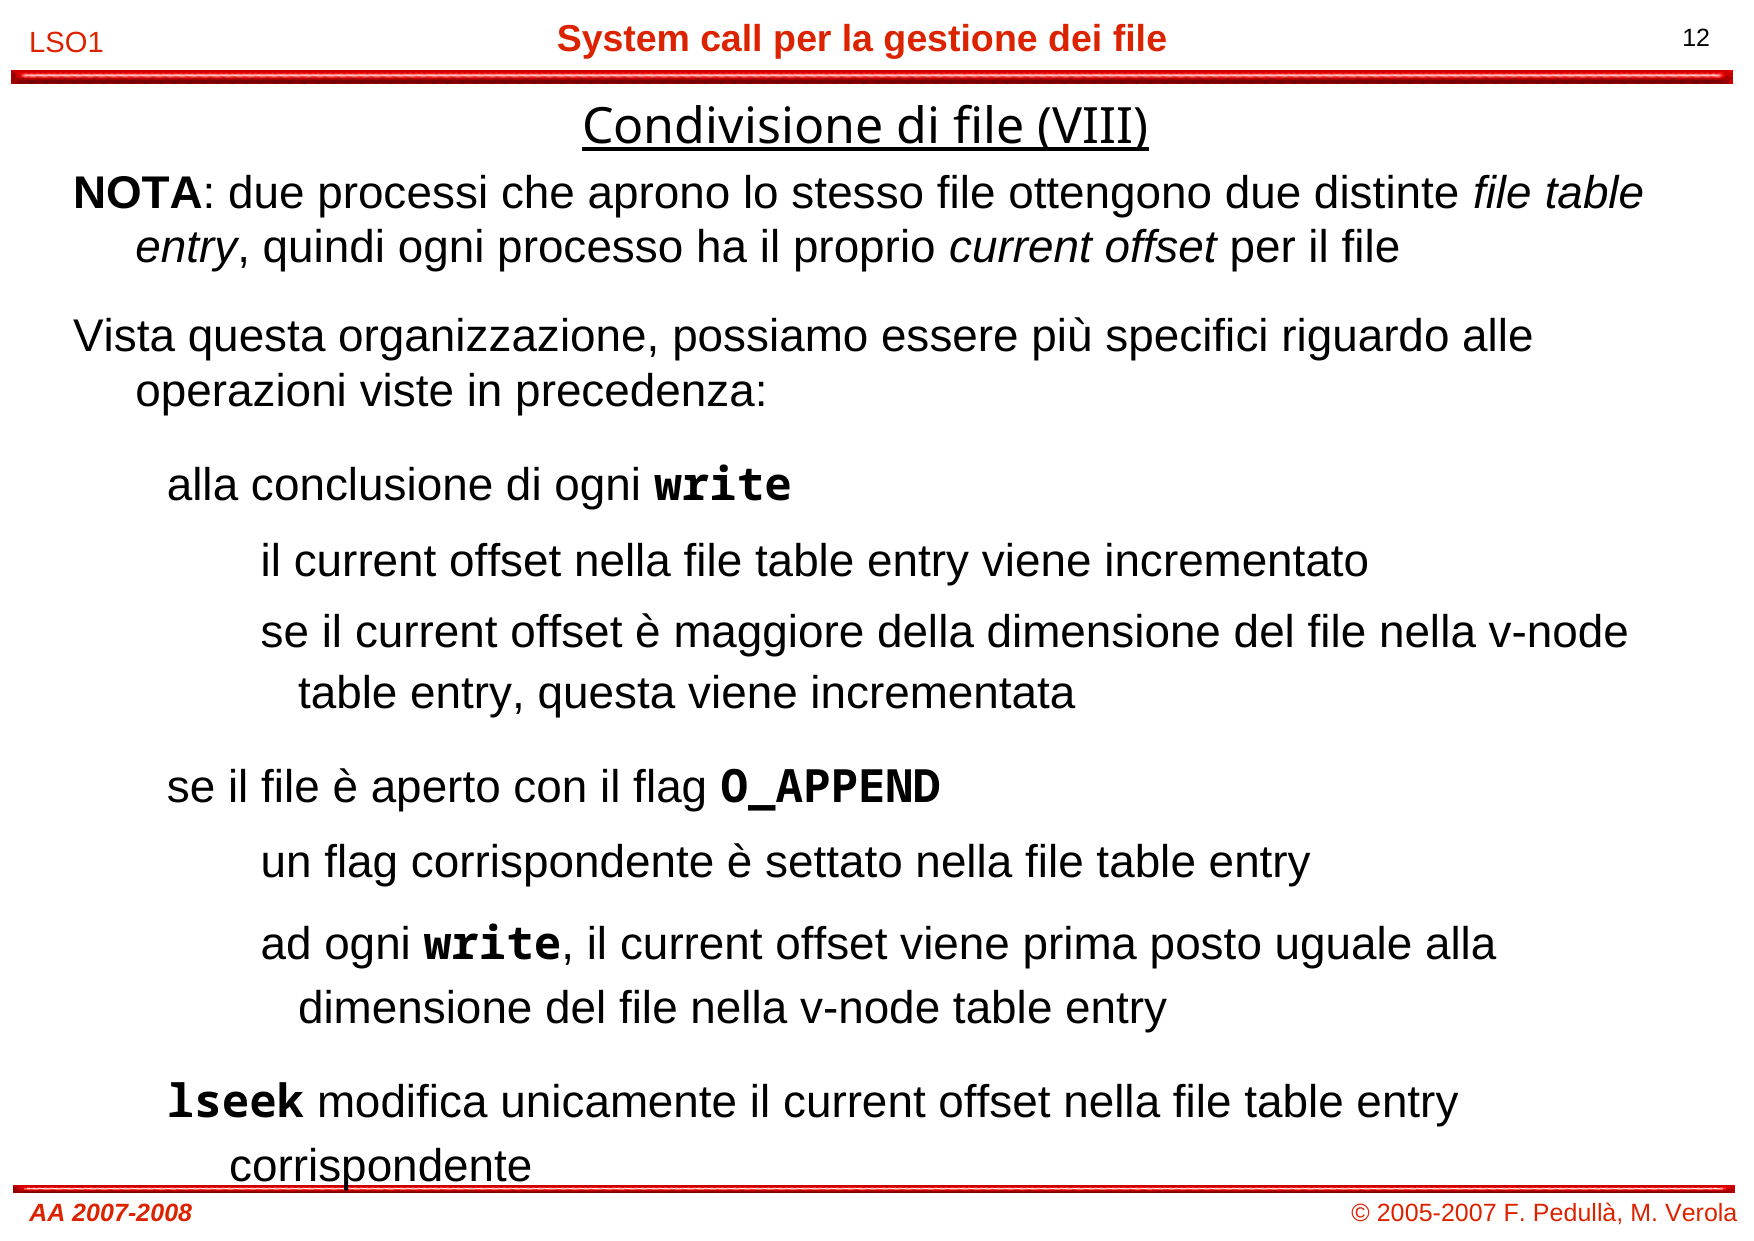

Condivisione di file (VIII)
# NOTA: due processi che aprono lo stesso file ottengono due distinte file table entry, quindi ogni processo ha il proprio current offset per il file
Vista questa organizzazione, possiamo essere più specifici riguardo alle operazioni viste in precedenza:
alla conclusione di ogni write
il current offset nella file table entry viene incrementato
se il current offset è maggiore della dimensione del file nella v-node table entry, questa viene incrementata
se il file è aperto con il flag O_APPEND
un flag corrispondente è settato nella file table entry
ad ogni write, il current offset viene prima posto uguale alla dimensione del file nella v-node table entry
lseek modifica unicamente il current offset nella file table entry corrispondente